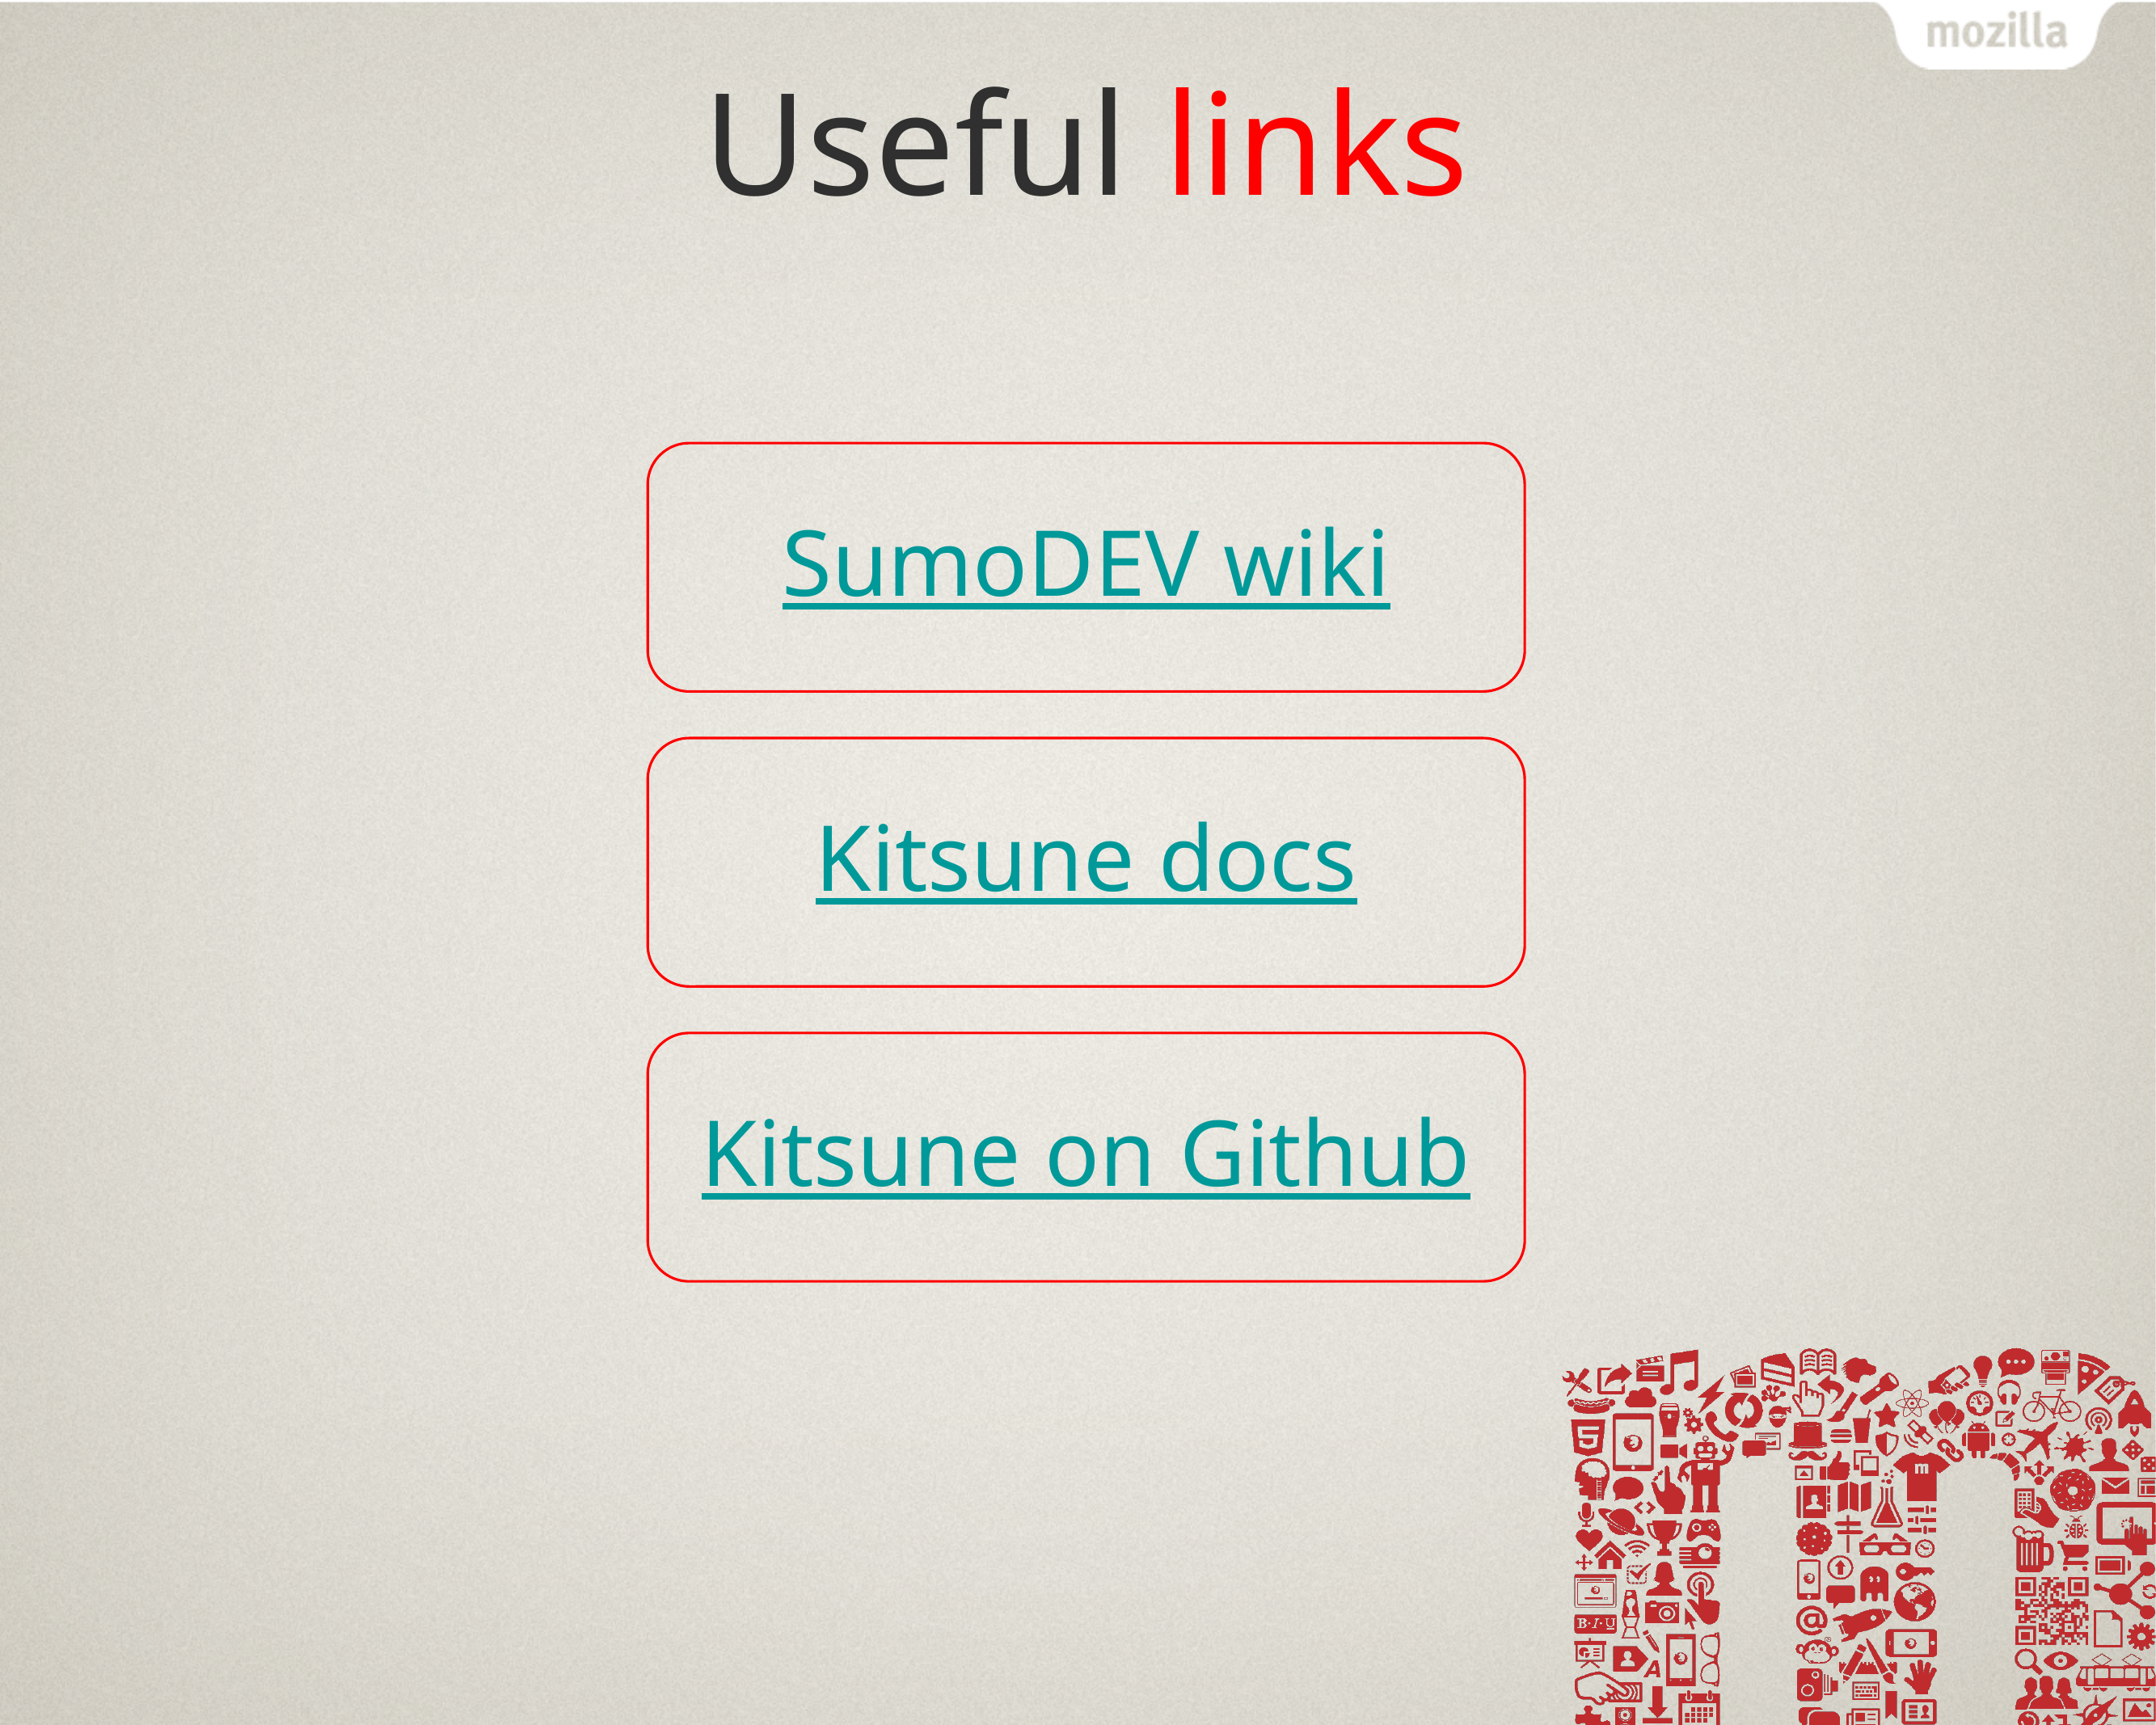

# Useful links
SumoDEV wiki
Kitsune docs
Kitsune on Github